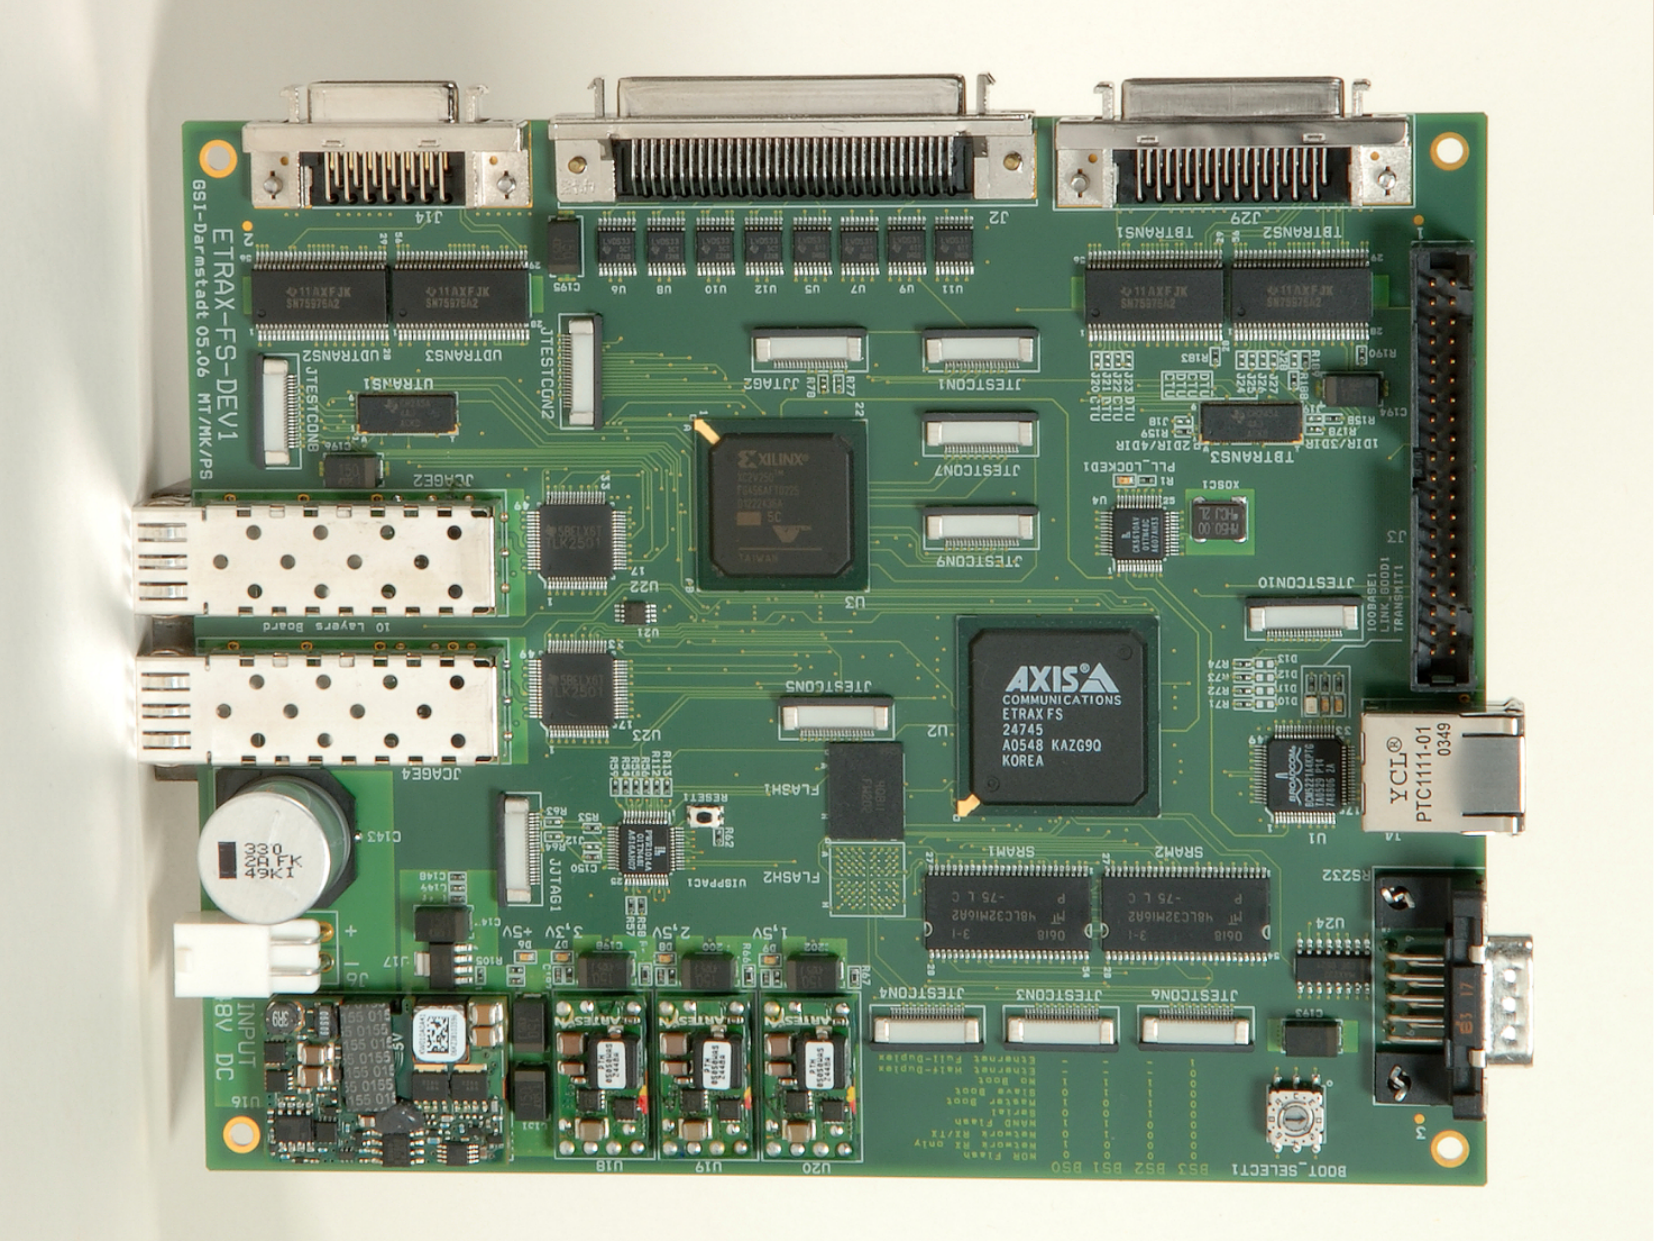

# Status I, Etrax-FS-DEV1 and Trigger-converter
10.07.2006
Michael Traxler, GSI
8